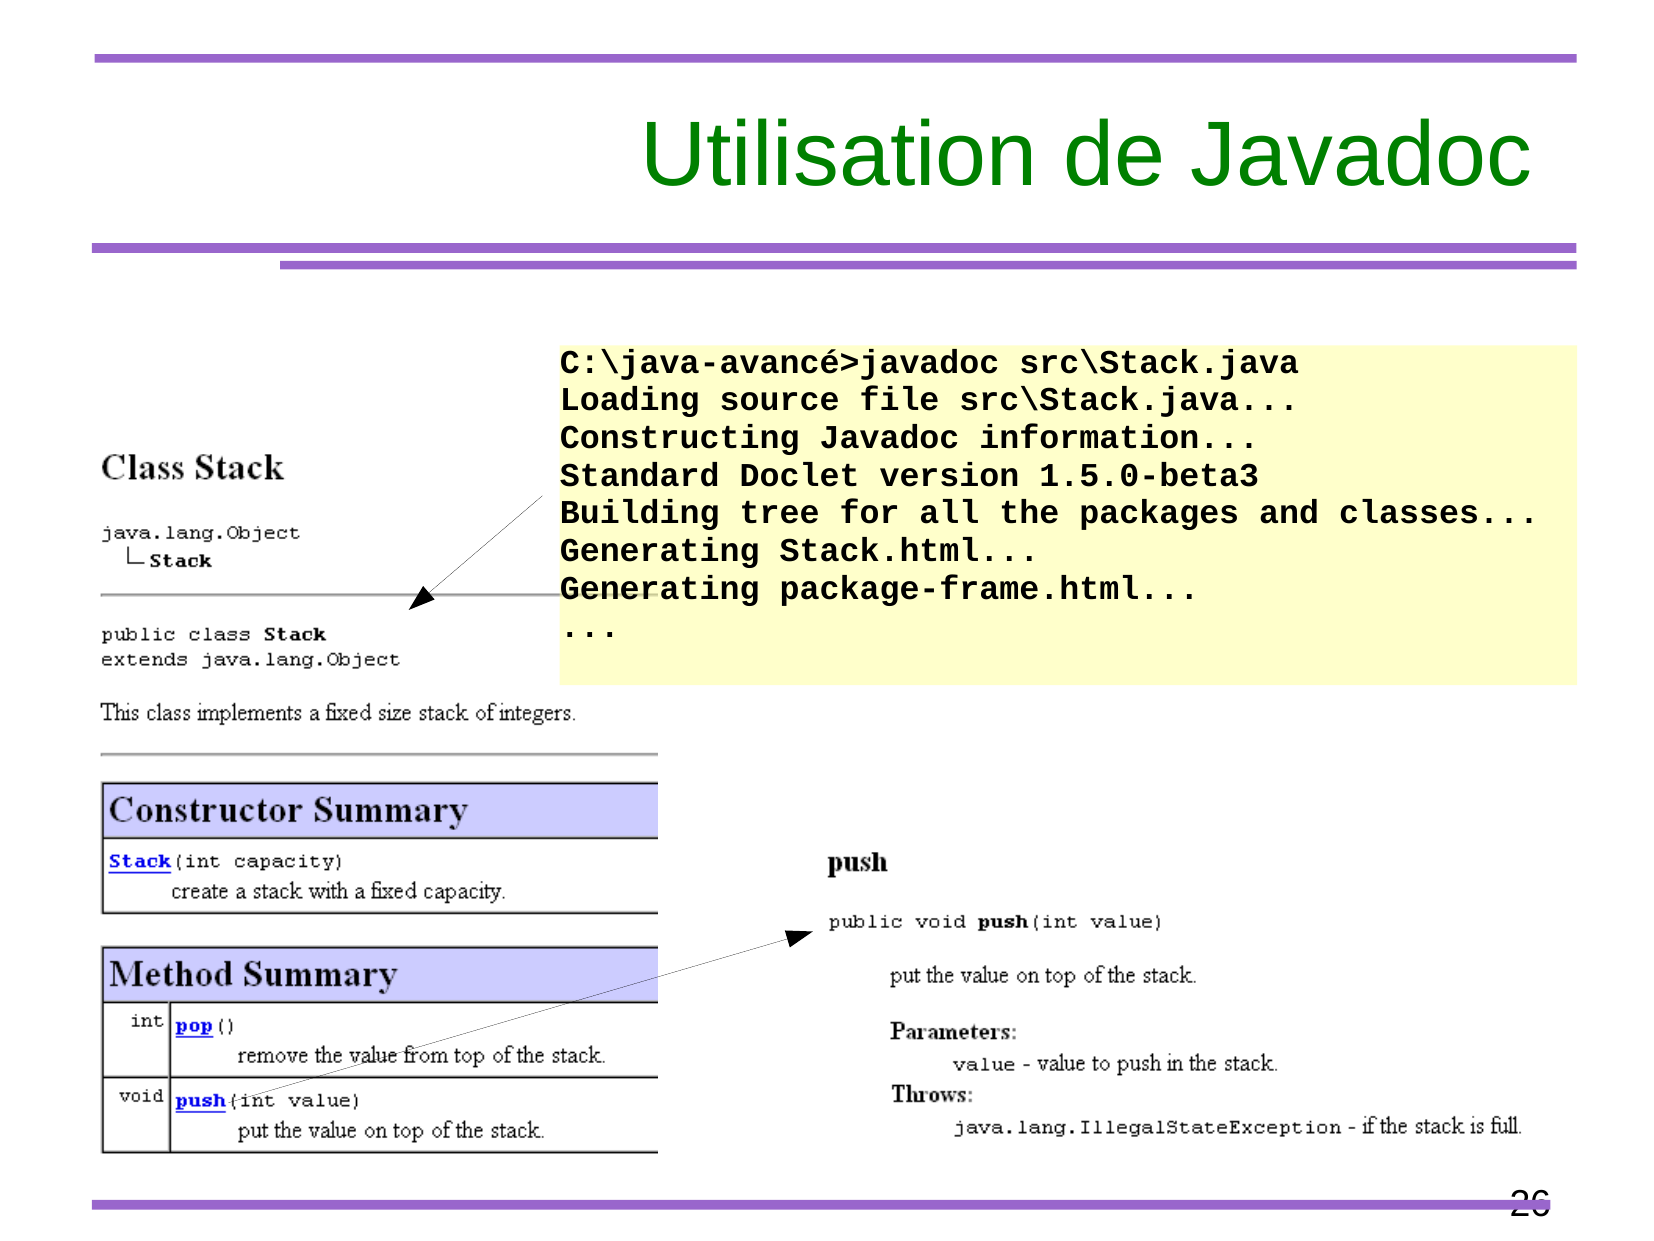

# Utilisation de Javadoc
C:\java-avancé>javadoc src\Stack.java
Loading source file src\Stack.java...
Constructing Javadoc information...
Standard Doclet version 1.5.0-beta3
Building tree for all the packages and classes...
Generating Stack.html...
Generating package-frame.html...
...